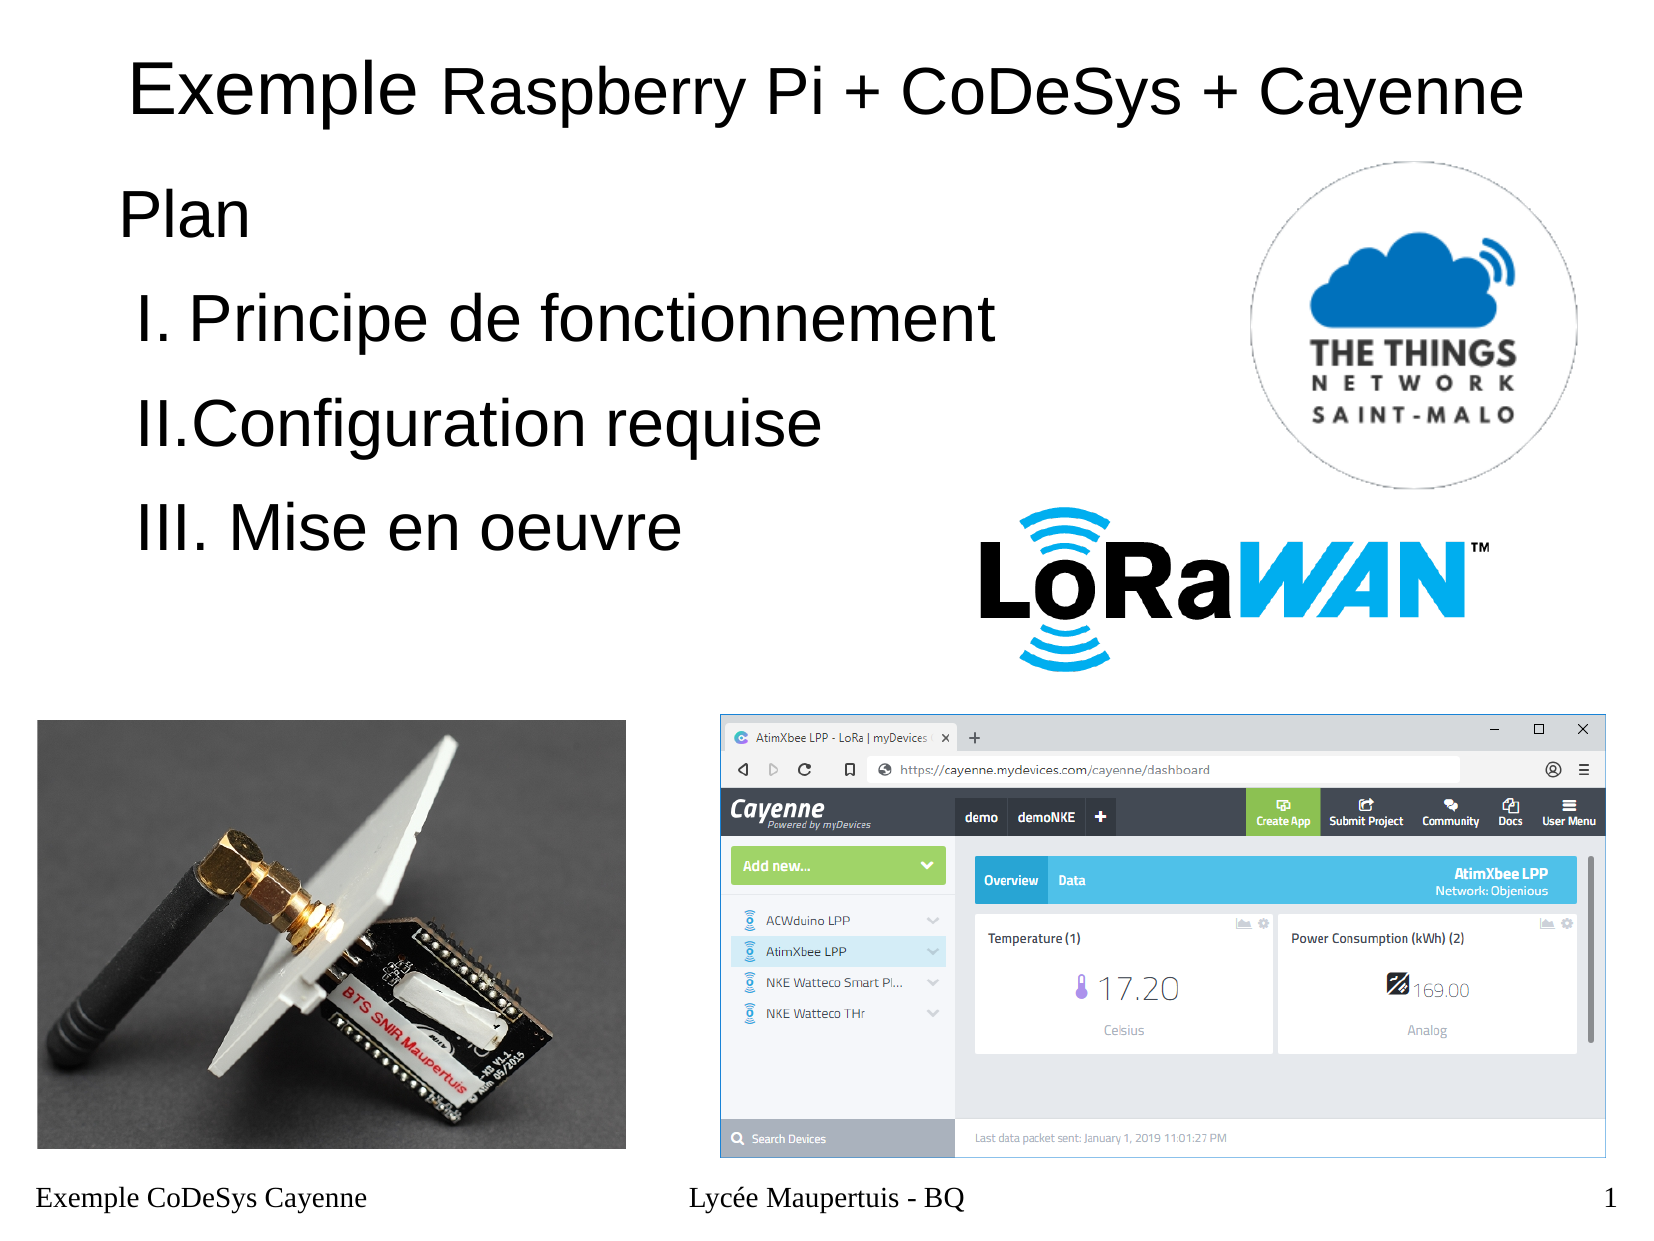

# Exemple Raspberry Pi + CoDeSys + Cayenne
Plan
Principe de fonctionnement
Configuration requise
 Mise en oeuvre
Exemple CoDeSys Cayenne
Lycée Maupertuis - BQ
1